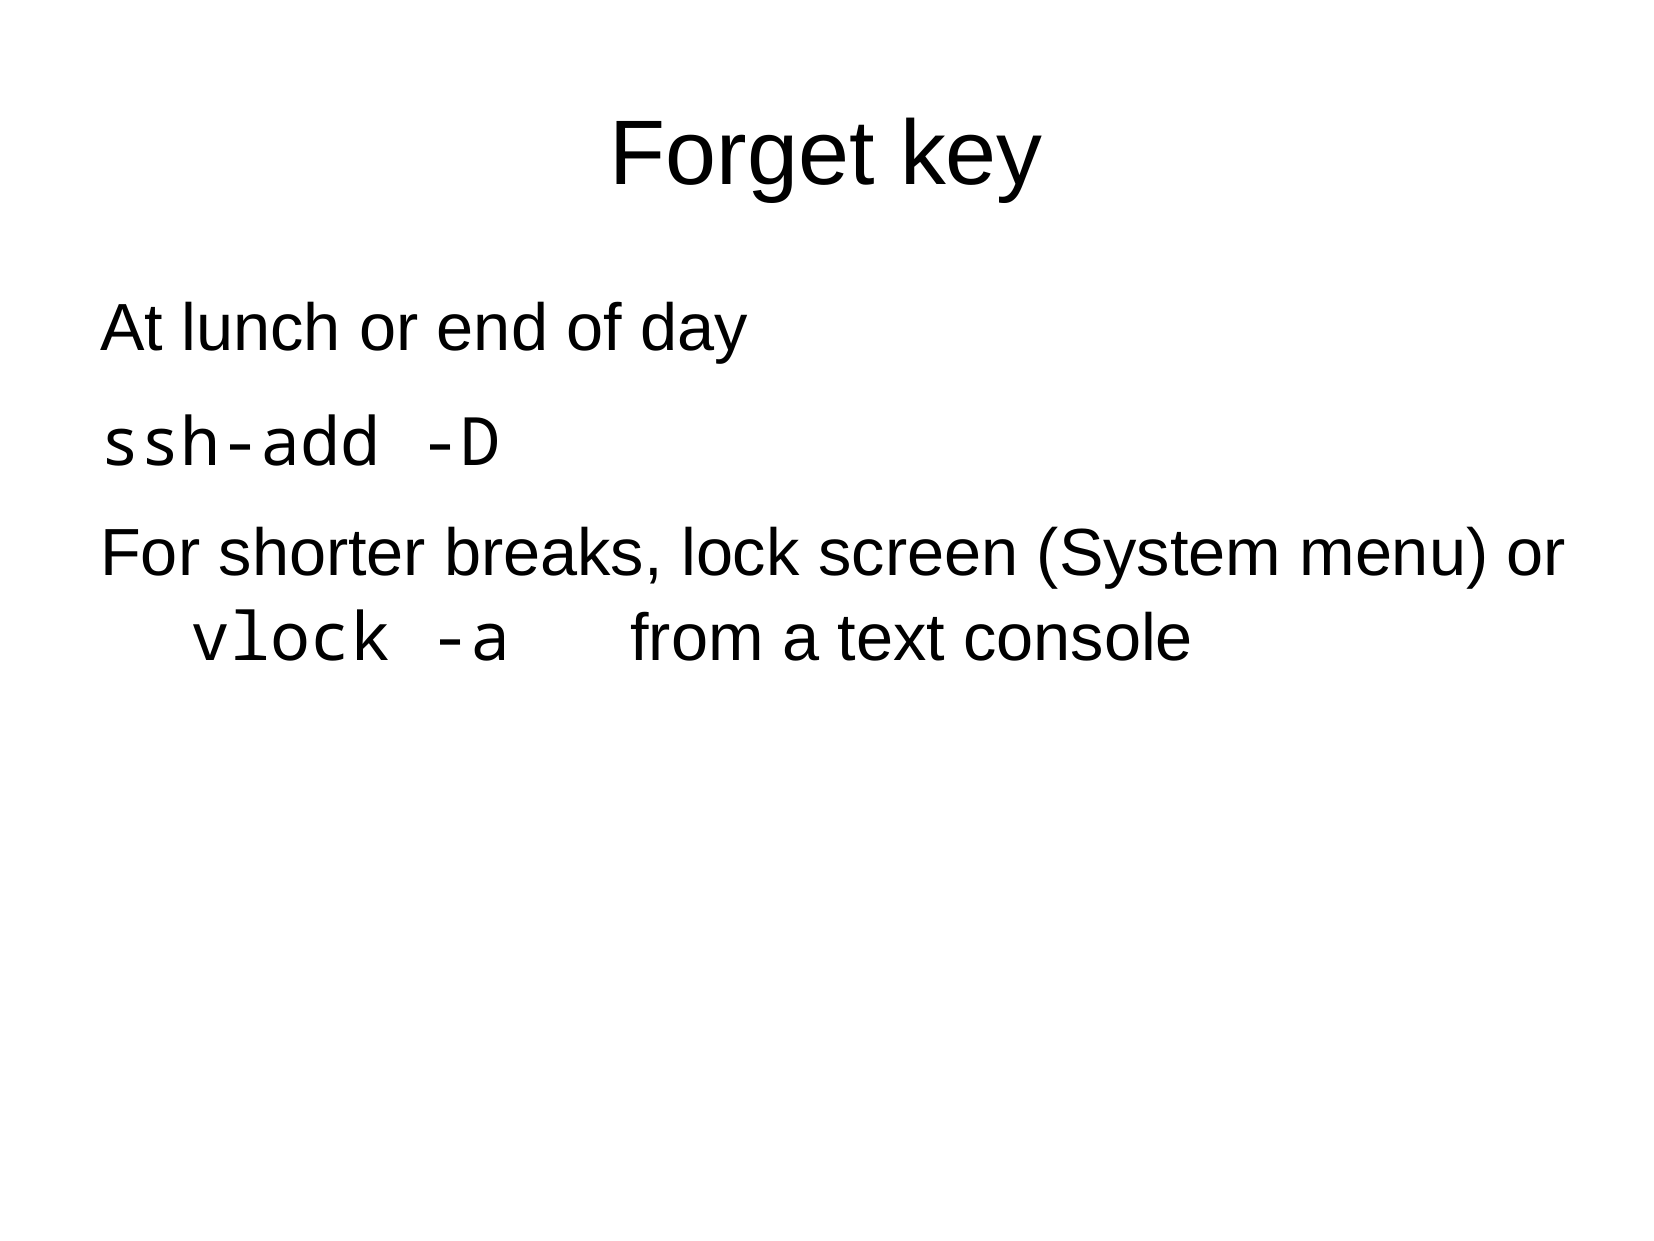

# Forget key
At lunch or end of day
ssh-add -D
For shorter breaks, lock screen (System menu) or vlock -a from a text console